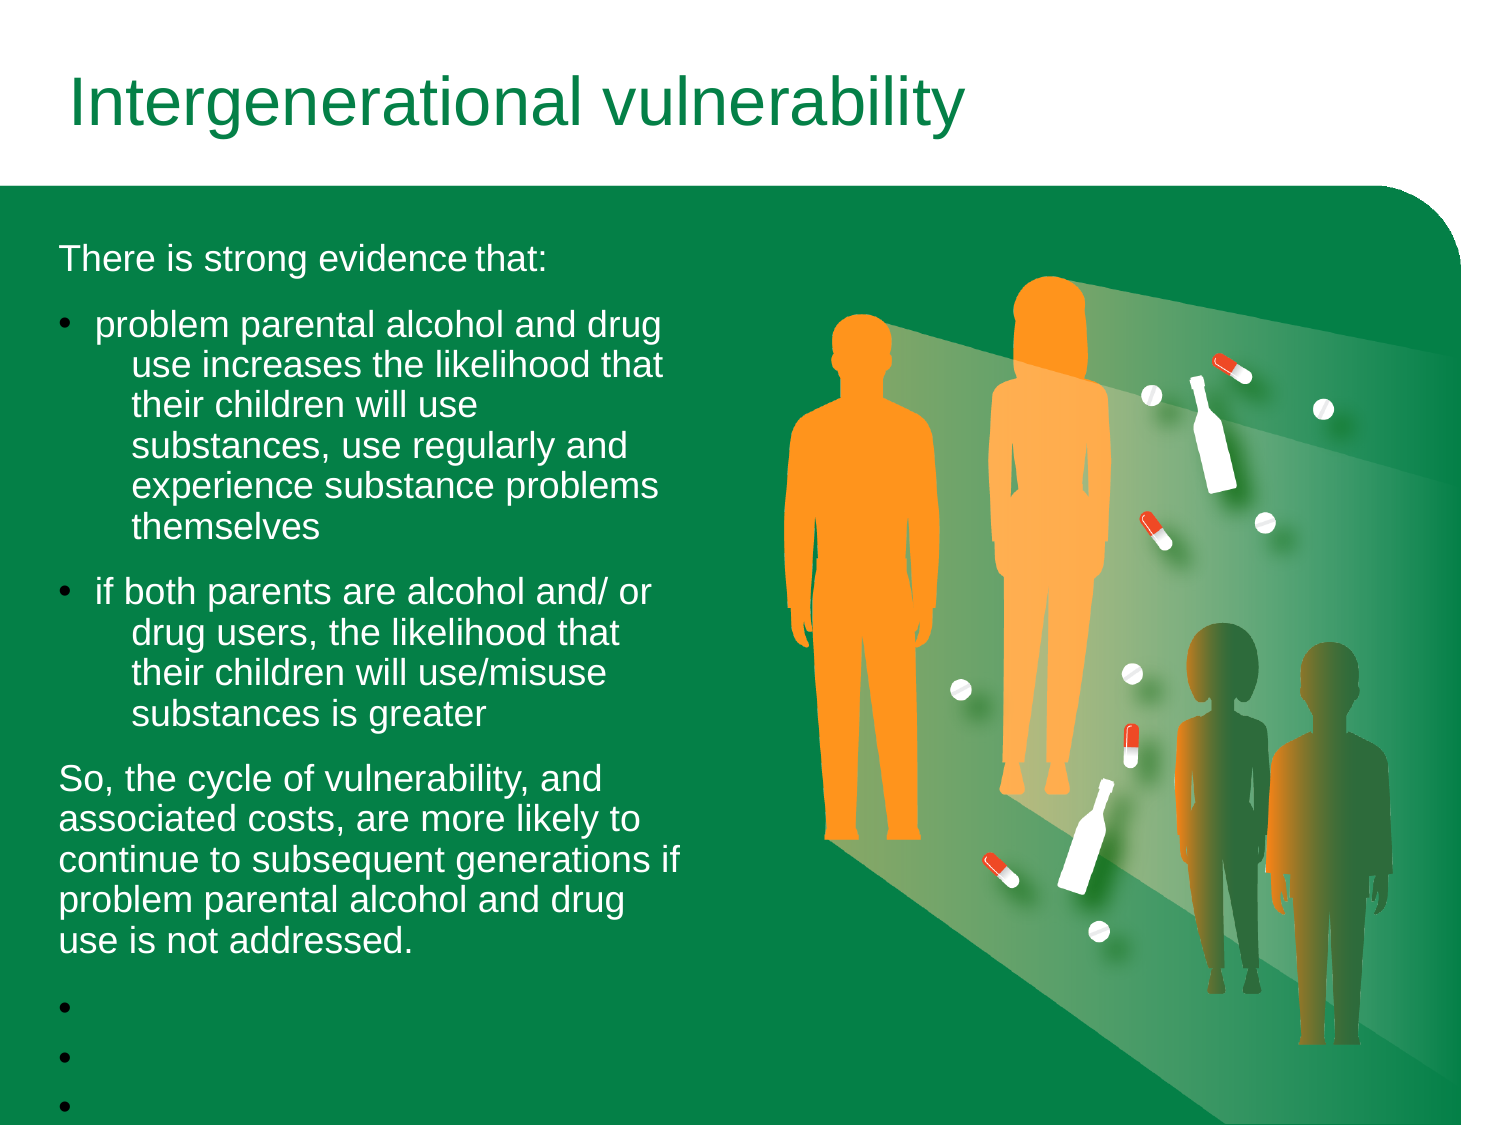

Intergenerational vulnerability
# There is strong evidence that:
problem parental alcohol and drug use increases the likelihood that their children will use substances, use regularly and experience substance problems themselves
if both parents are alcohol and/ or drug users, the likelihood that their children will use/misuse substances is greater
So, the cycle of vulnerability, and associated costs, are more likely to continue to subsequent generations if problem parental alcohol and drug use is not addressed.